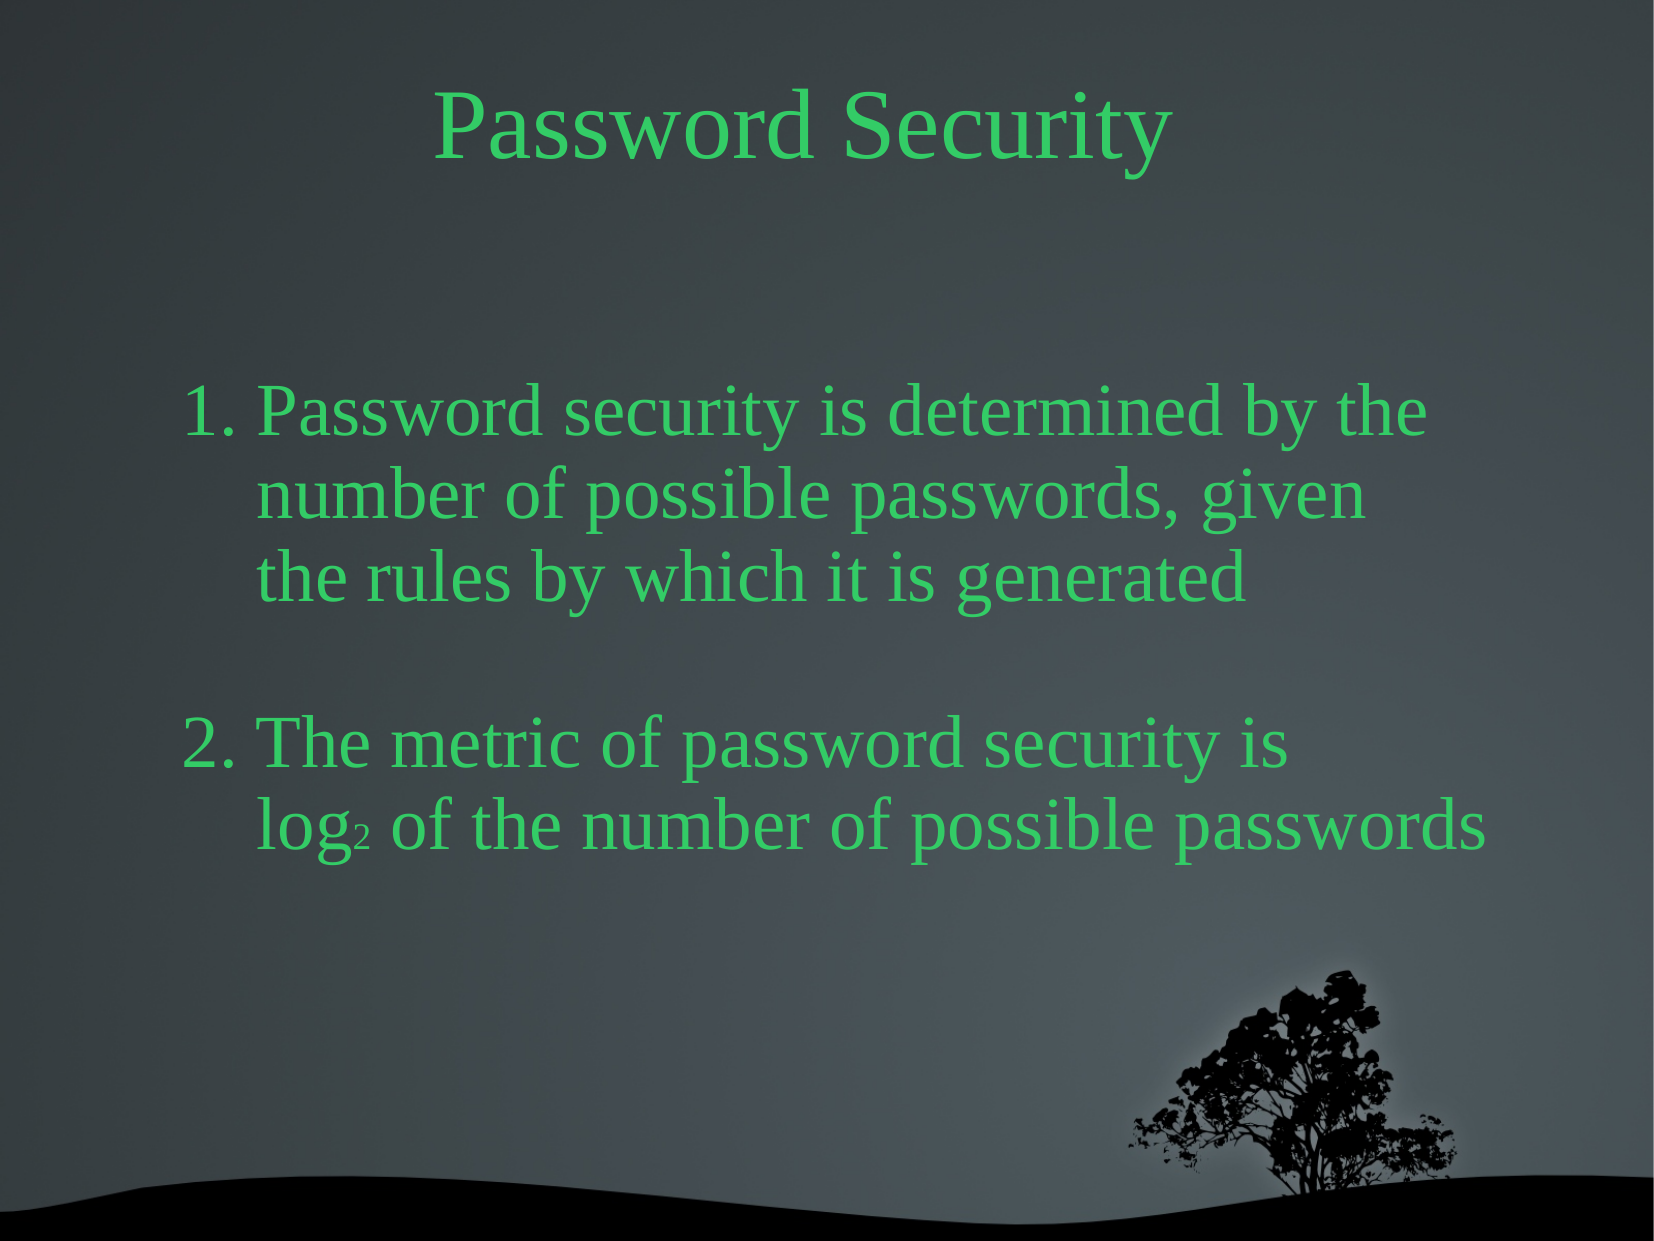

Password Security
1. Password security is determined by the
 number of possible passwords, given
 the rules by which it is generated
2. The metric of password security is
 log2 of the number of possible passwords